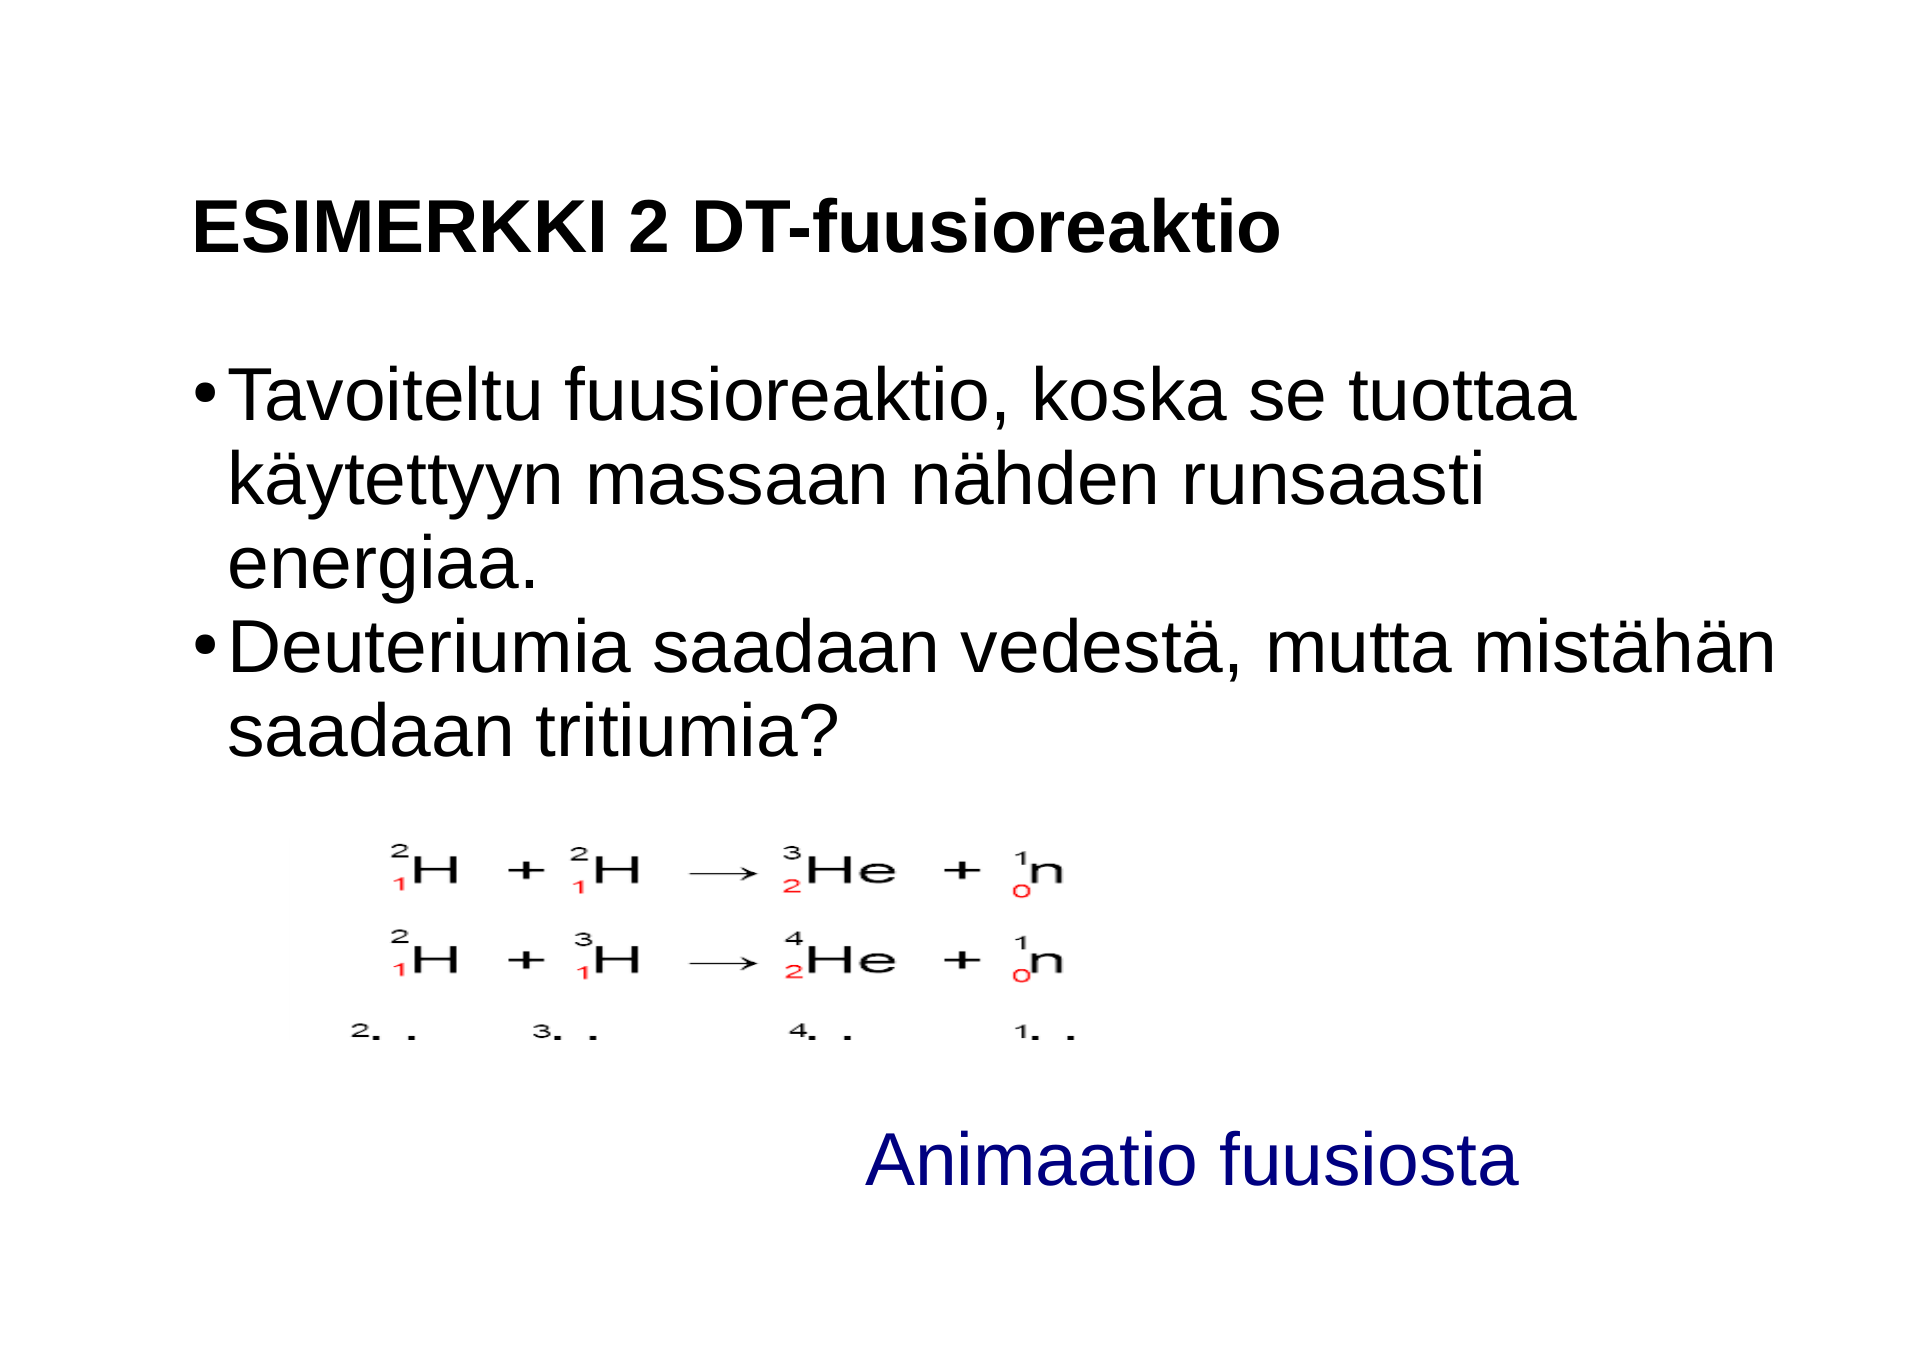

ESIMERKKI 2 DT-fuusioreaktio
Tavoiteltu fuusioreaktio, koska se tuottaa
käytettyyn massaan nähden runsaasti
energiaa.
Deuteriumia saadaan vedestä, mutta mistähän
saadaan tritiumia?
Animaatio fuusiosta